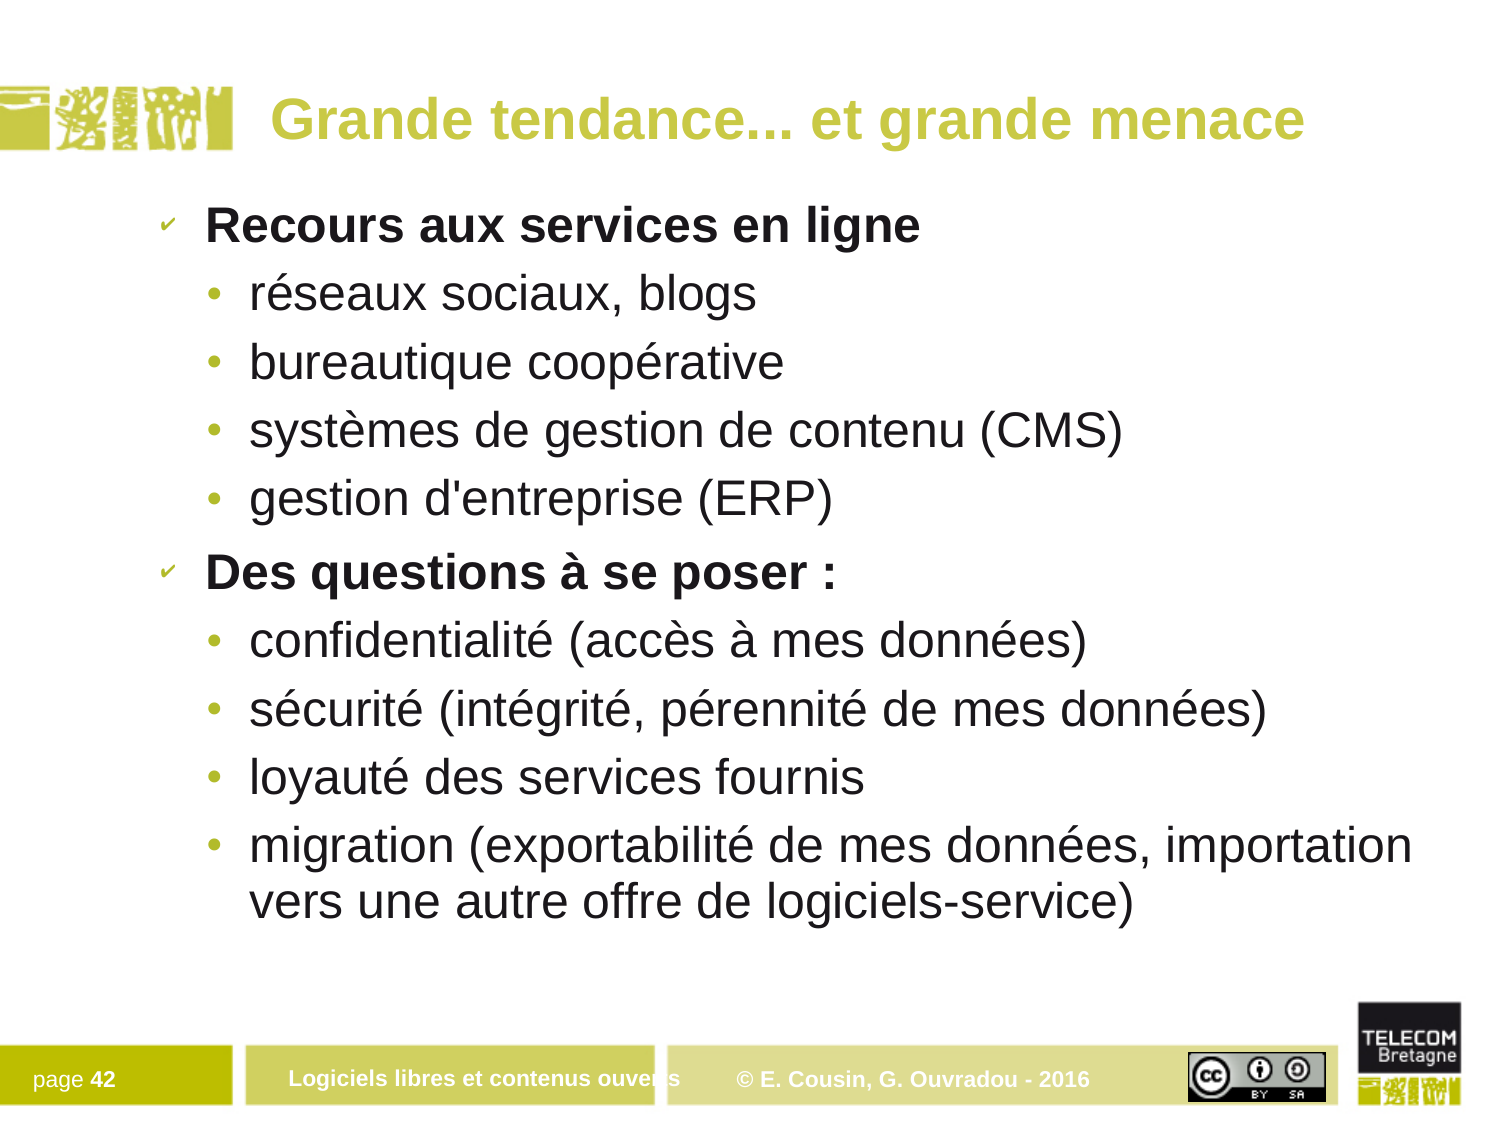

# Grande tendance... et grande menace
Recours aux services en ligne
réseaux sociaux, blogs
bureautique coopérative
systèmes de gestion de contenu (CMS)
gestion d'entreprise (ERP)
Des questions à se poser :
confidentialité (accès à mes données)
sécurité (intégrité, pérennité de mes données)
loyauté des services fournis
migration (exportabilité de mes données, importation vers une autre offre de logiciels-service)
42
© E. Cousin, G. Ouvradou - 2016